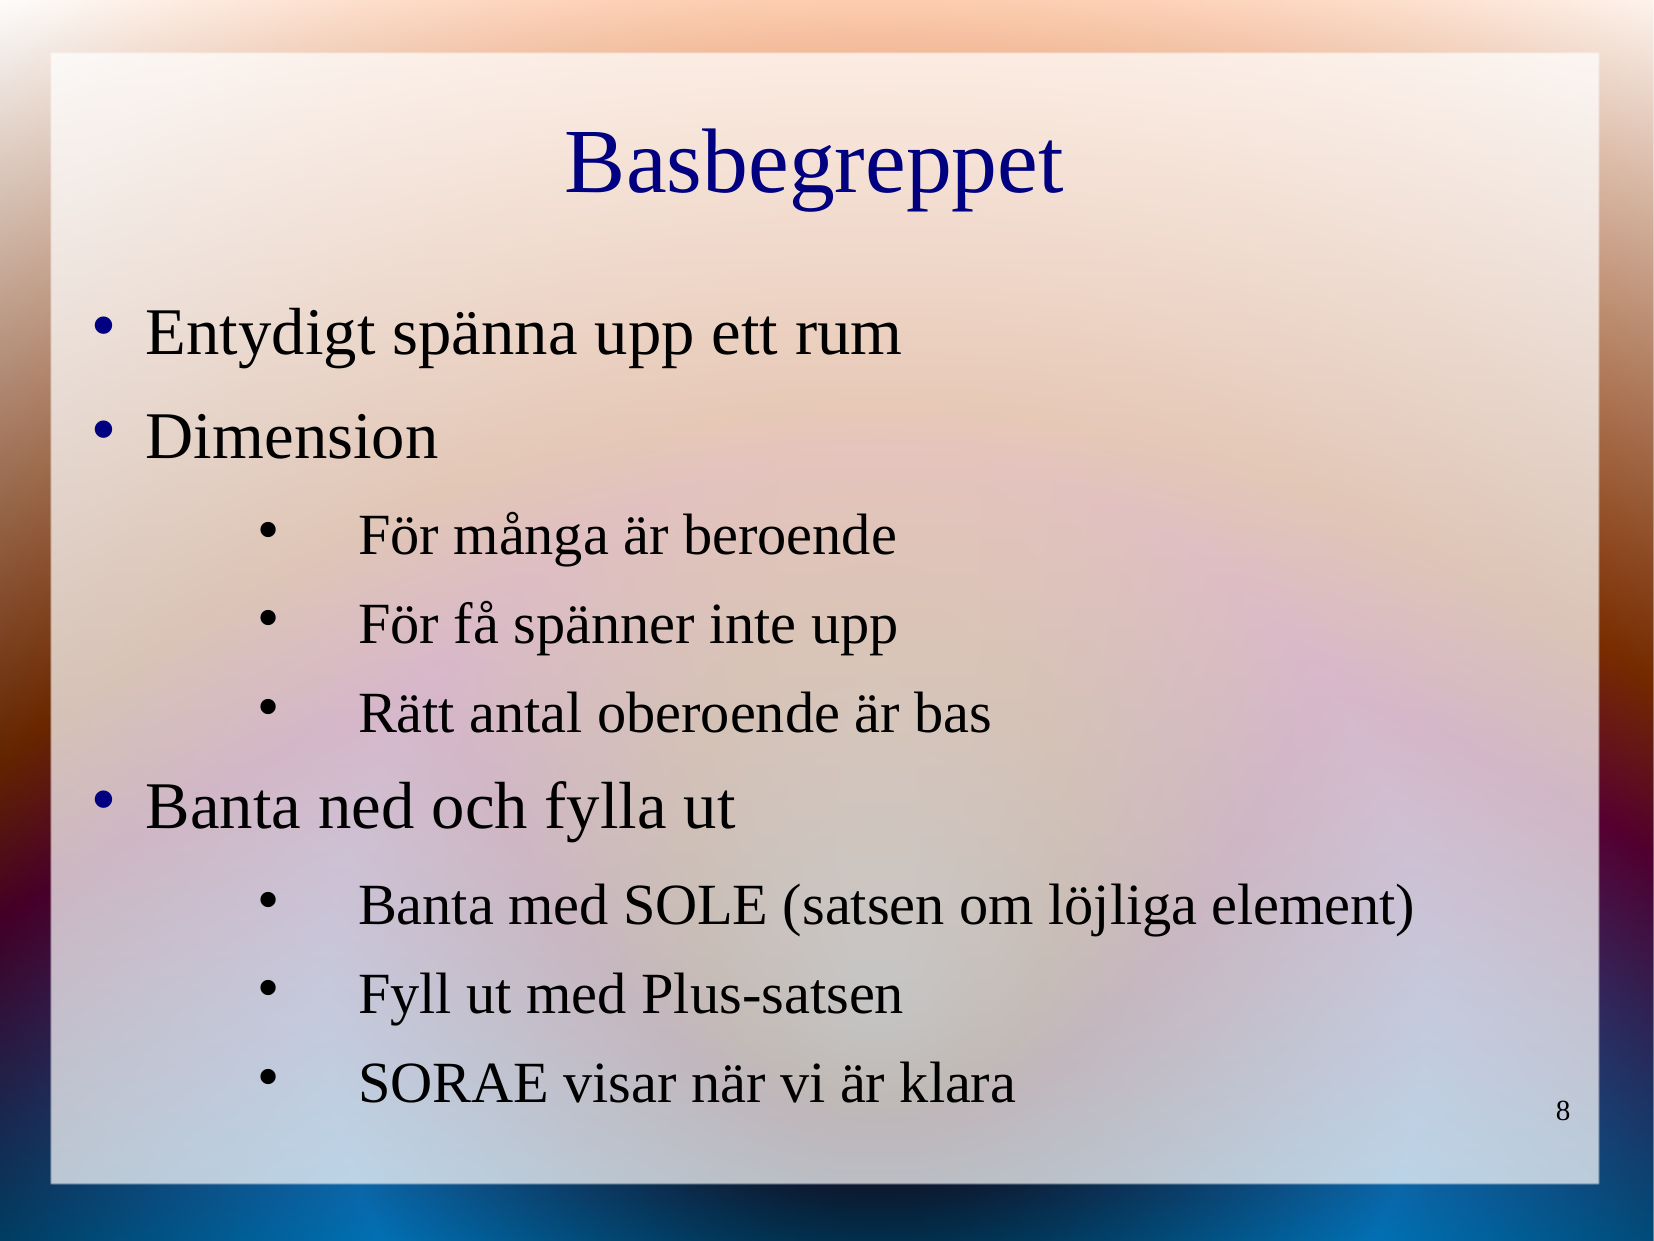

# Basbegreppet
Entydigt spänna upp ett rum
Dimension
För många är beroende
För få spänner inte upp
Rätt antal oberoende är bas
Banta ned och fylla ut
Banta med SOLE (satsen om löjliga element)
Fyll ut med Plus-satsen
SORAE visar när vi är klara
8